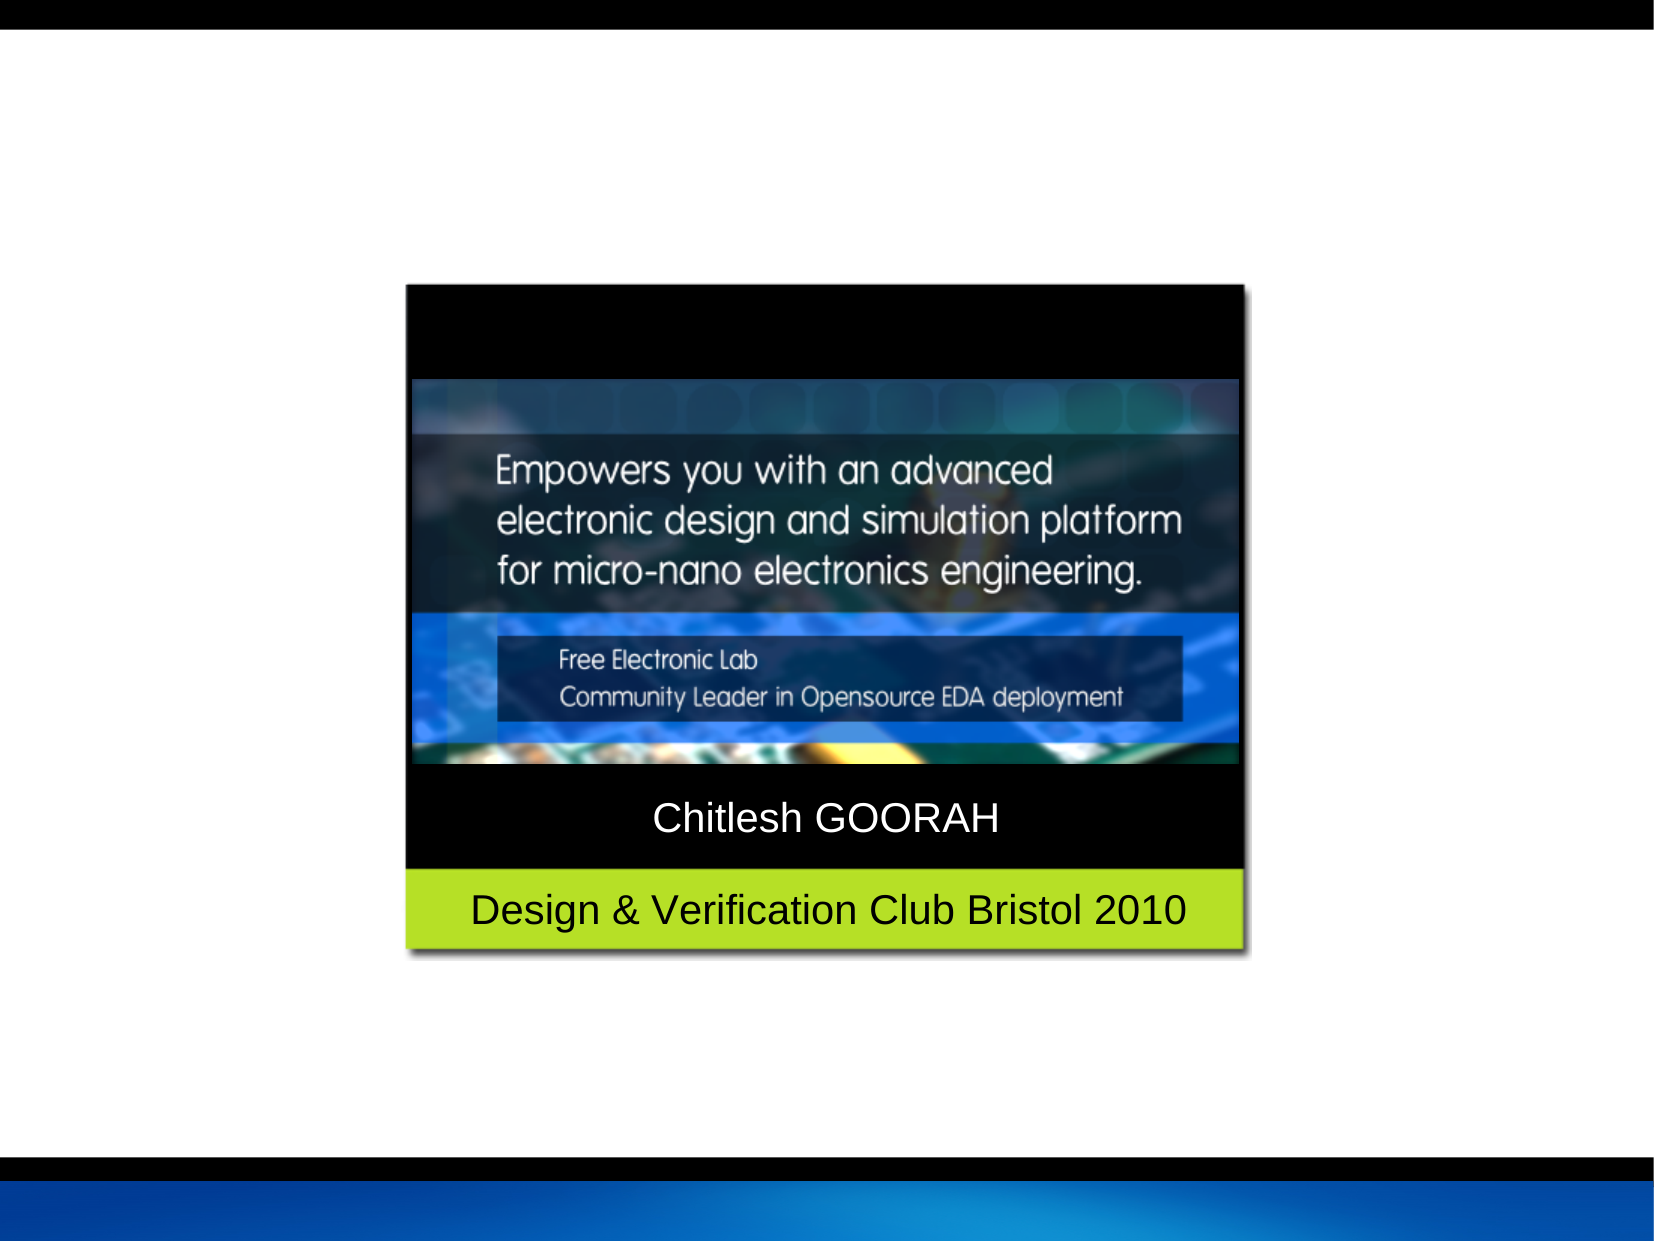

Chitlesh GOORAH
Design & Verification Club Bristol 2010